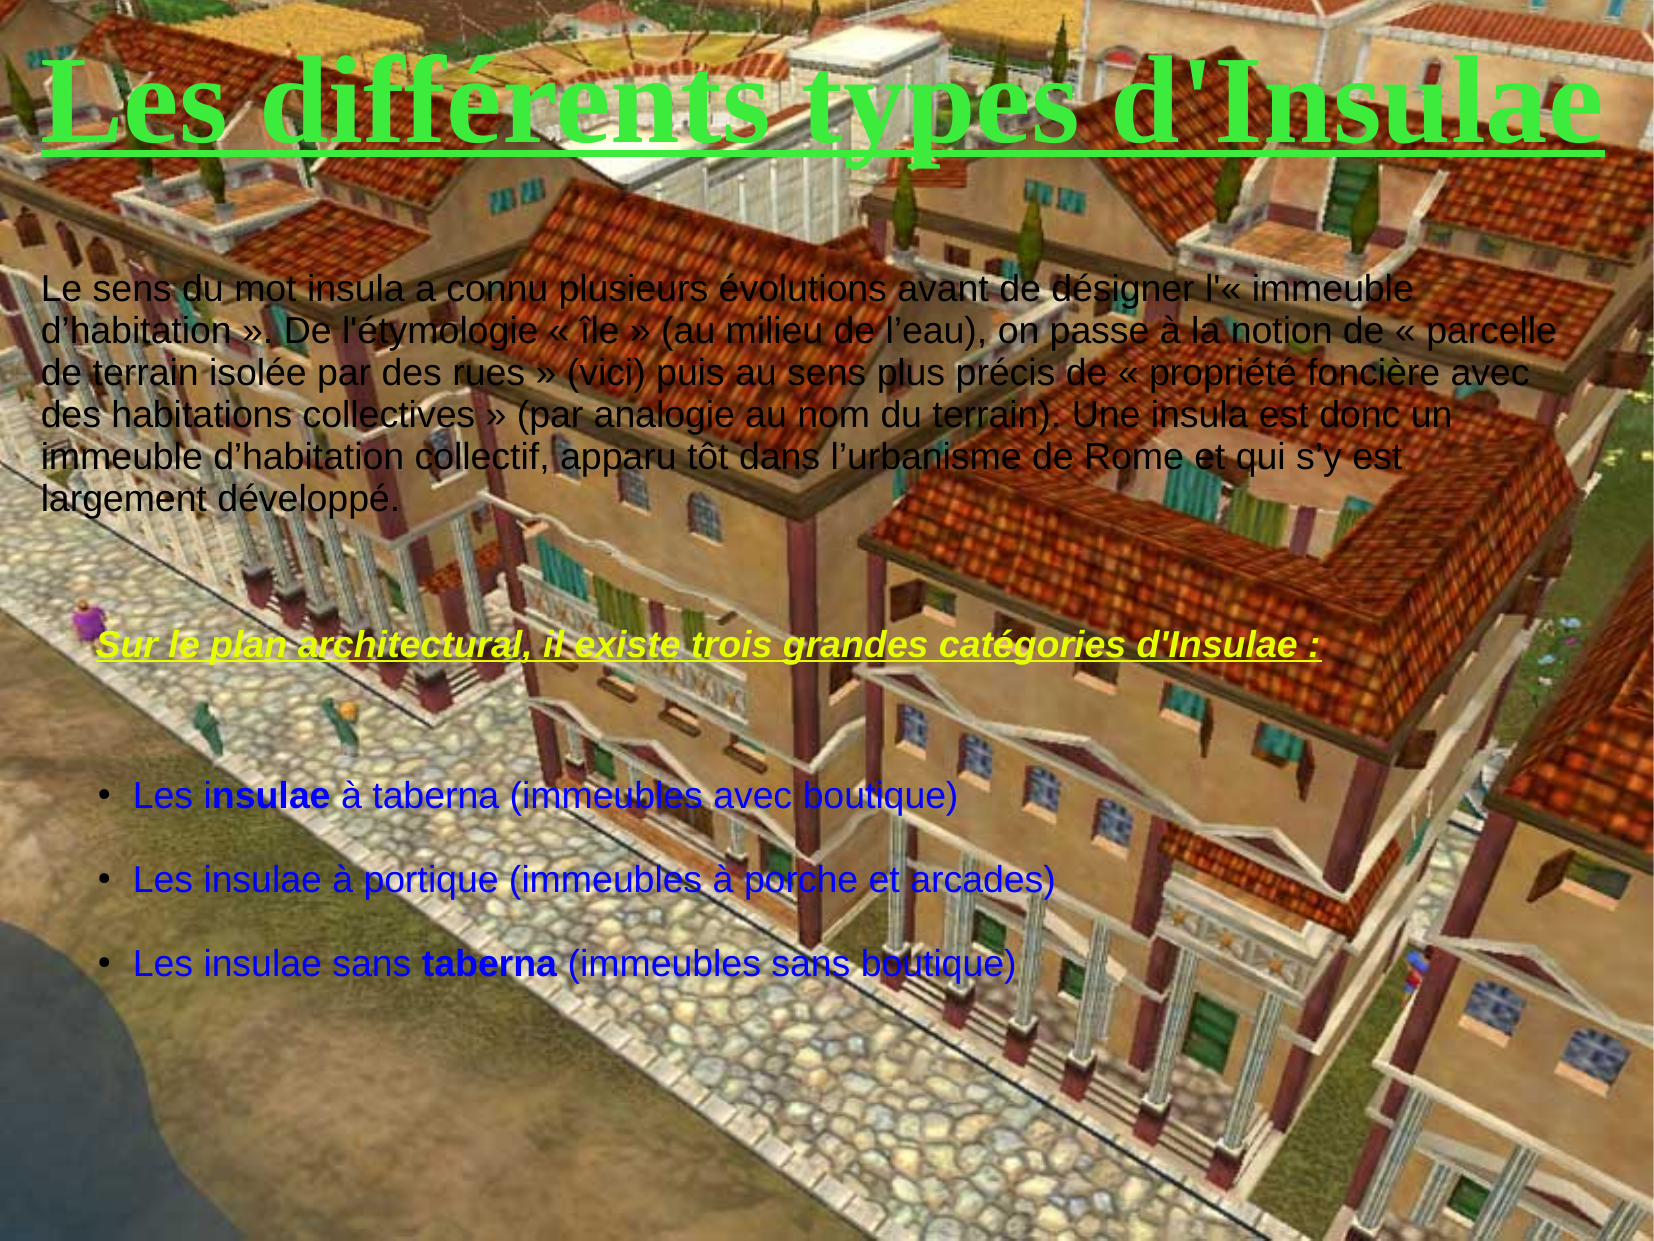

Les différents types d'Insulae
Le sens du mot insula a connu plusieurs évolutions avant de désigner l'« immeuble d’habitation ». De l'étymologie « île » (au milieu de l’eau), on passe à la notion de « parcelle de terrain isolée par des rues » (vici) puis au sens plus précis de « propriété foncière avec des habitations collectives » (par analogie au nom du terrain). Une insula est donc un immeuble d’habitation collectif, apparu tôt dans l’urbanisme de Rome et qui s’y est largement développé.
Sur le plan architectural, il existe trois grandes catégories d'Insulae :
Les insulae à taberna (immeubles avec boutique)
Les insulae à portique (immeubles à porche et arcades)
Les insulae sans taberna (immeubles sans boutique)